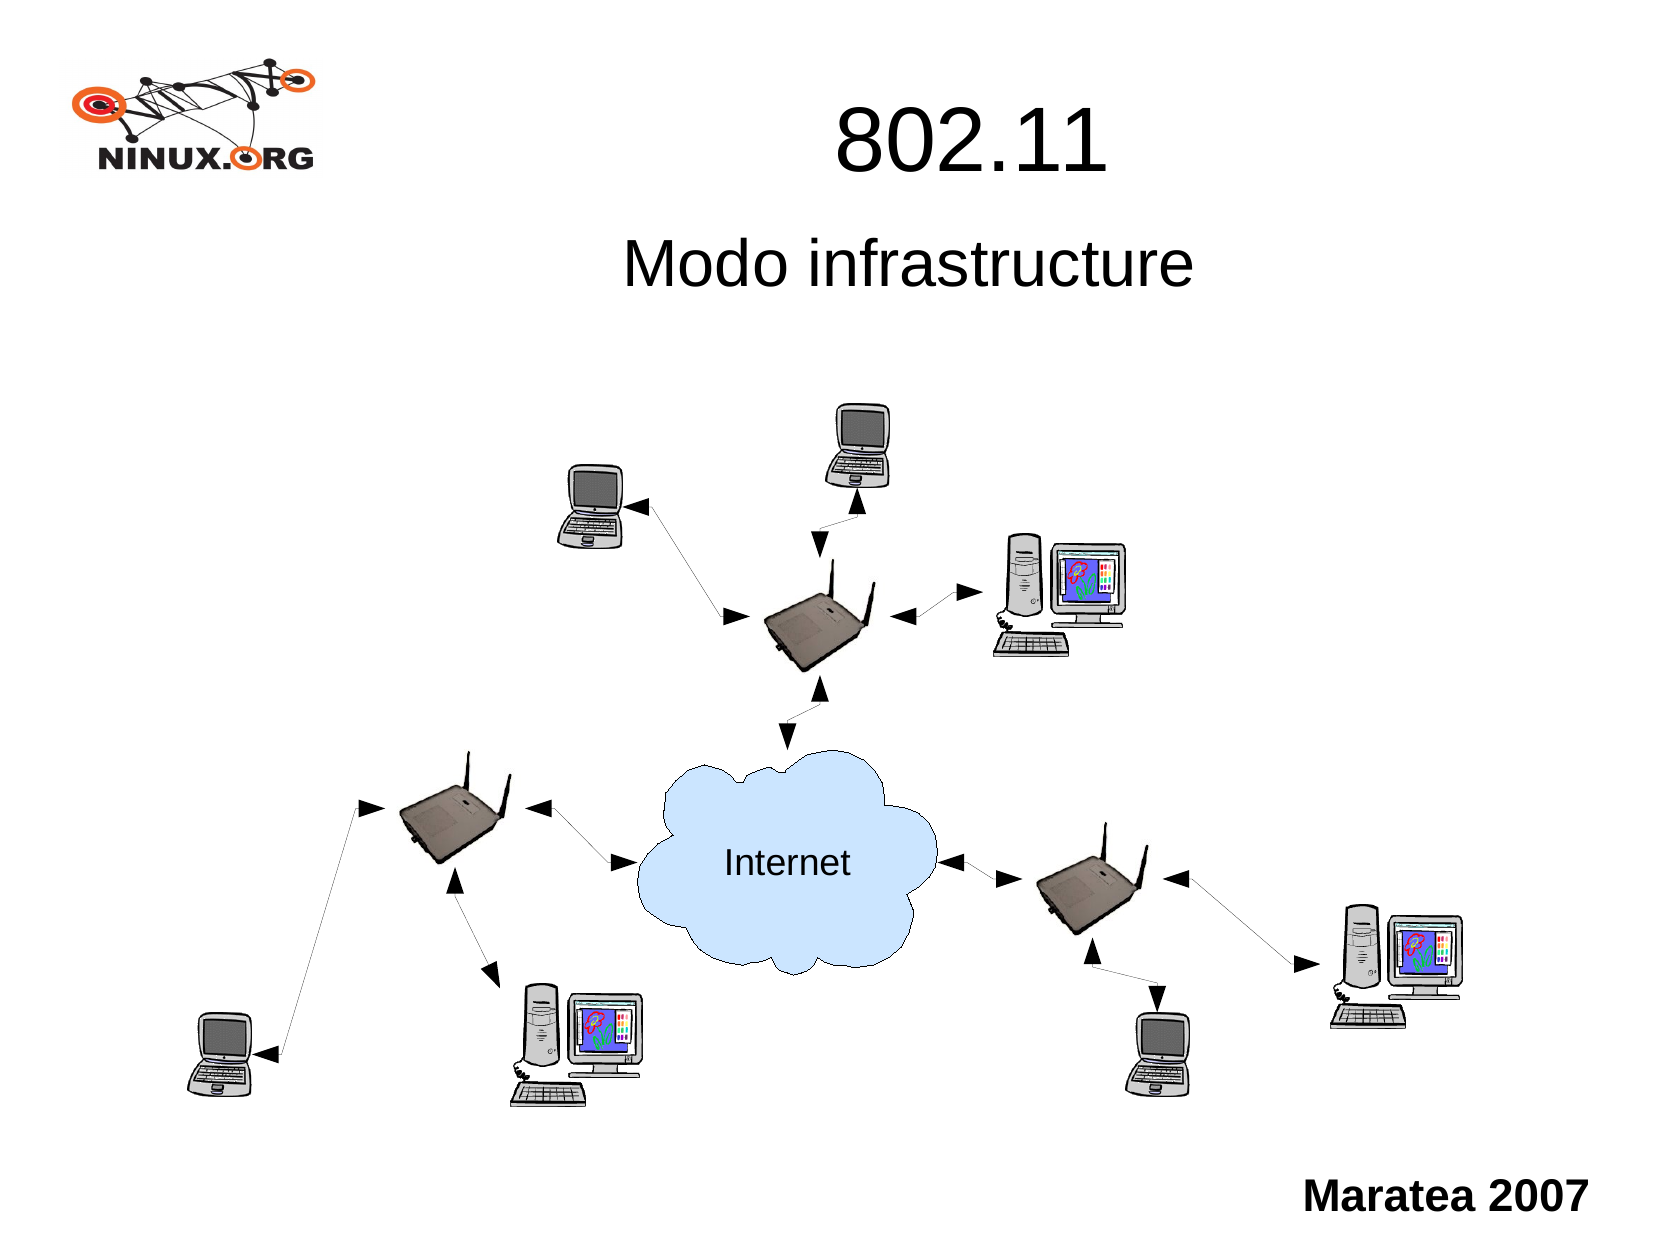

# 802.11
Modo infrastructure
Internet
 Maratea 2007